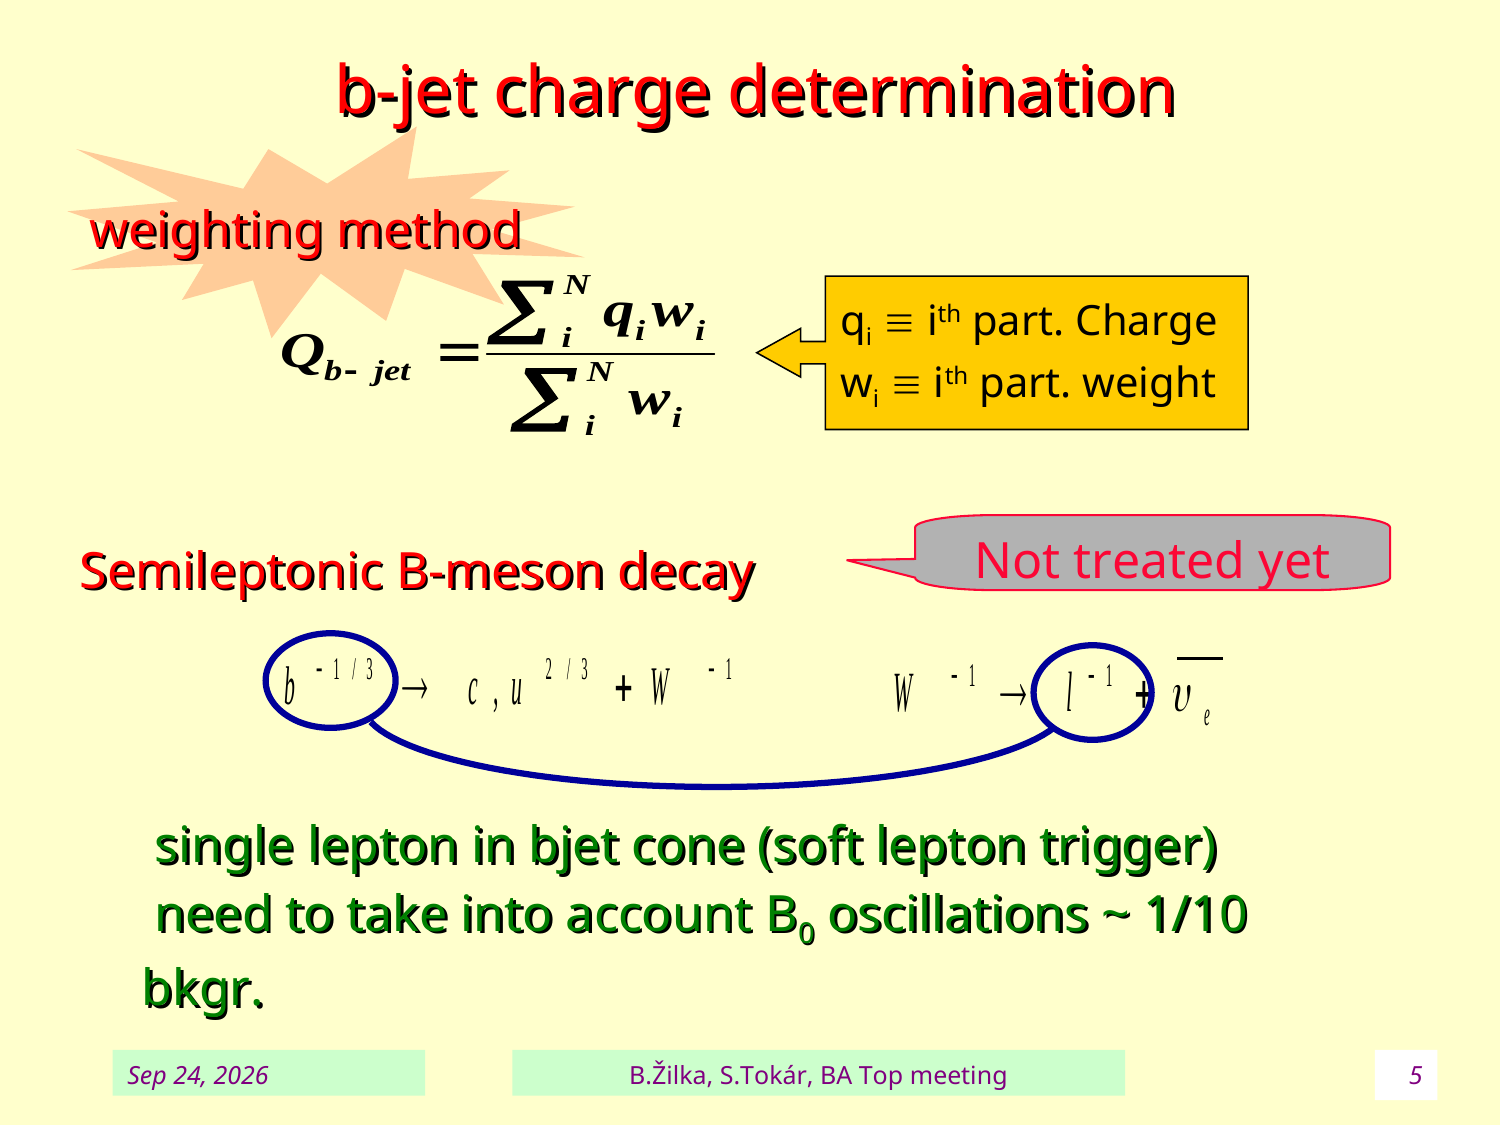

# b-jet charge determination
weighting method
qi  ith part. Charge
wi  ith part. weight
Not treated yet
Semileptonic B-meson decay
 single lepton in bjet cone (soft lepton trigger)
 need to take into account B0 oscillations ~ 1/10 bkgr.
B.Žilka, S.Tokár, BA Top meeting
5